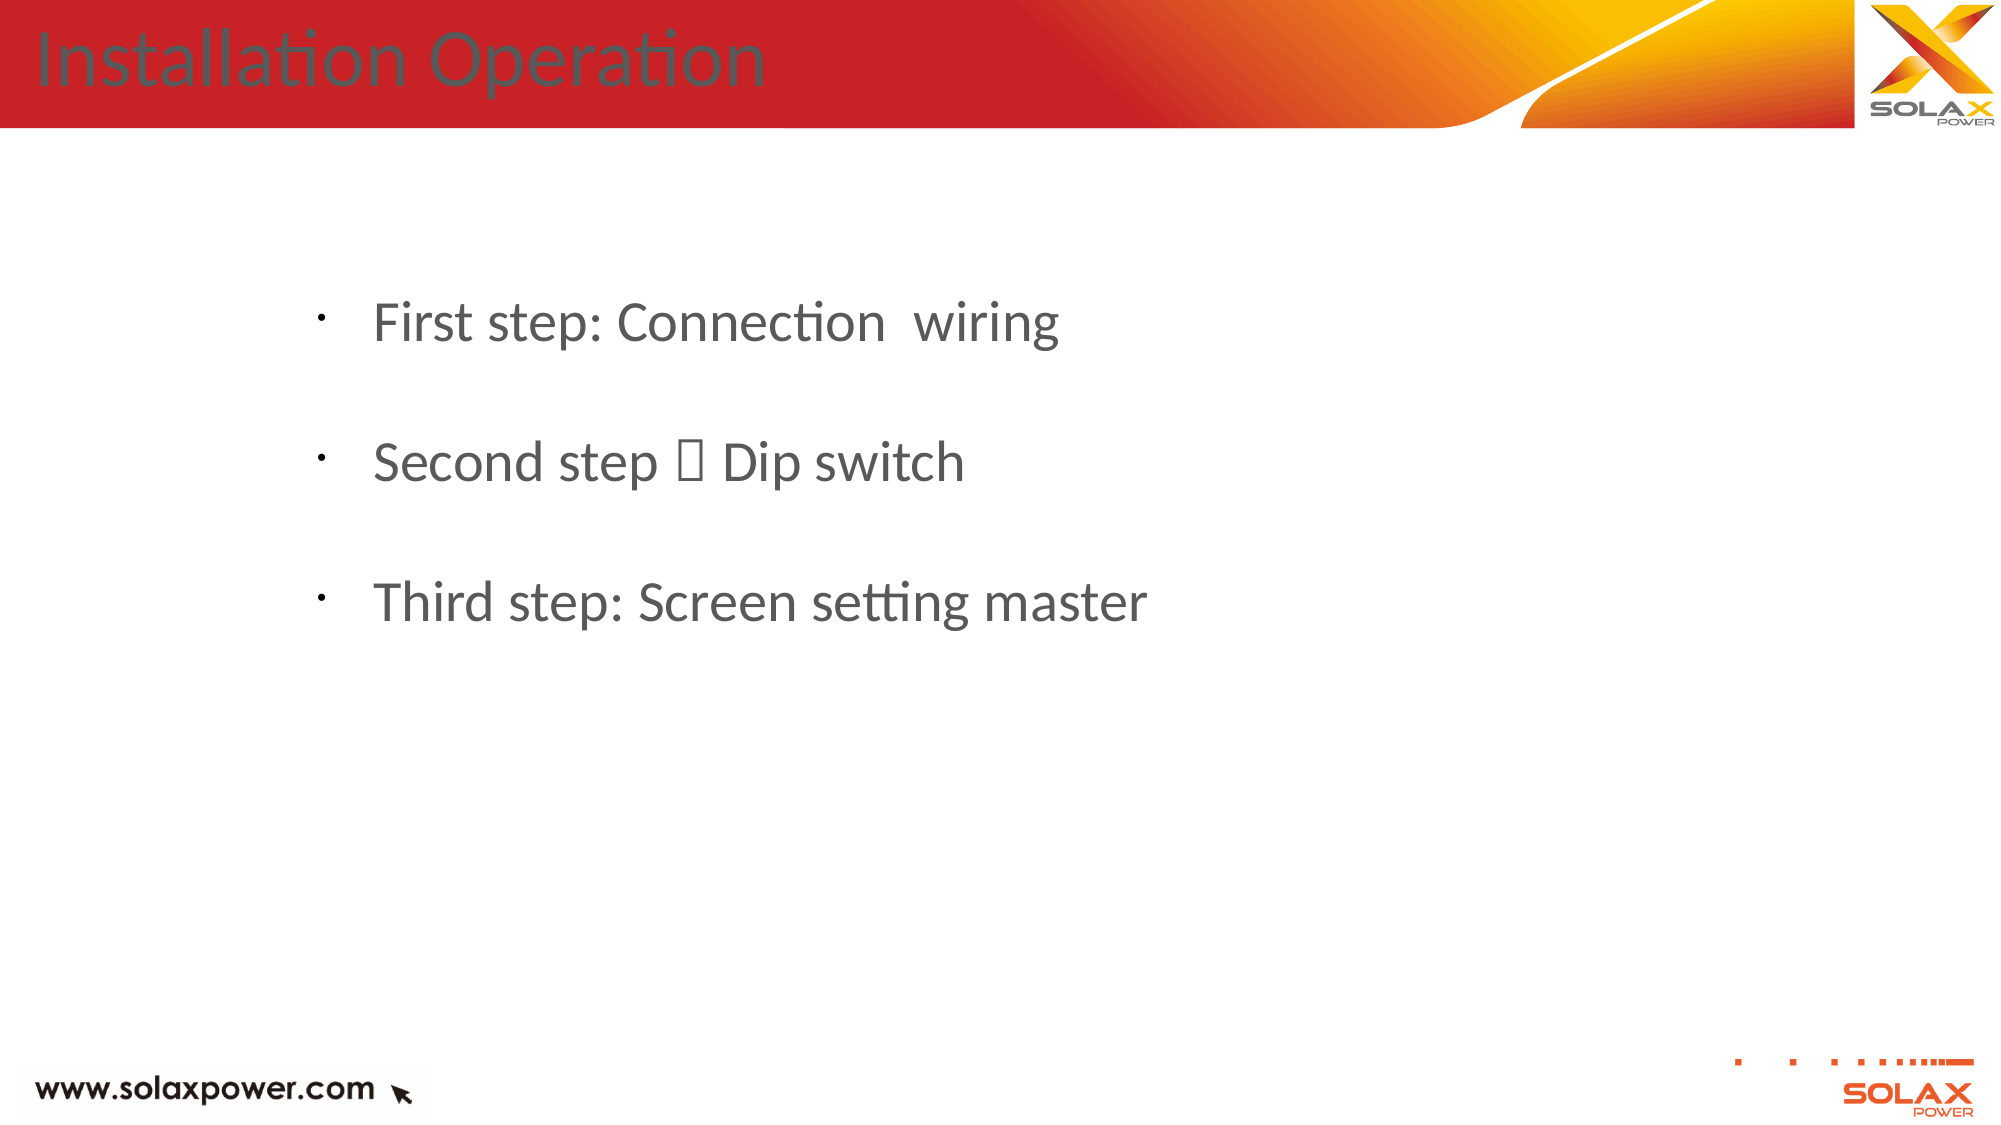

Installation Operation
First step: Connection  wiring
Second step：Dip switch
Third step: Screen setting master